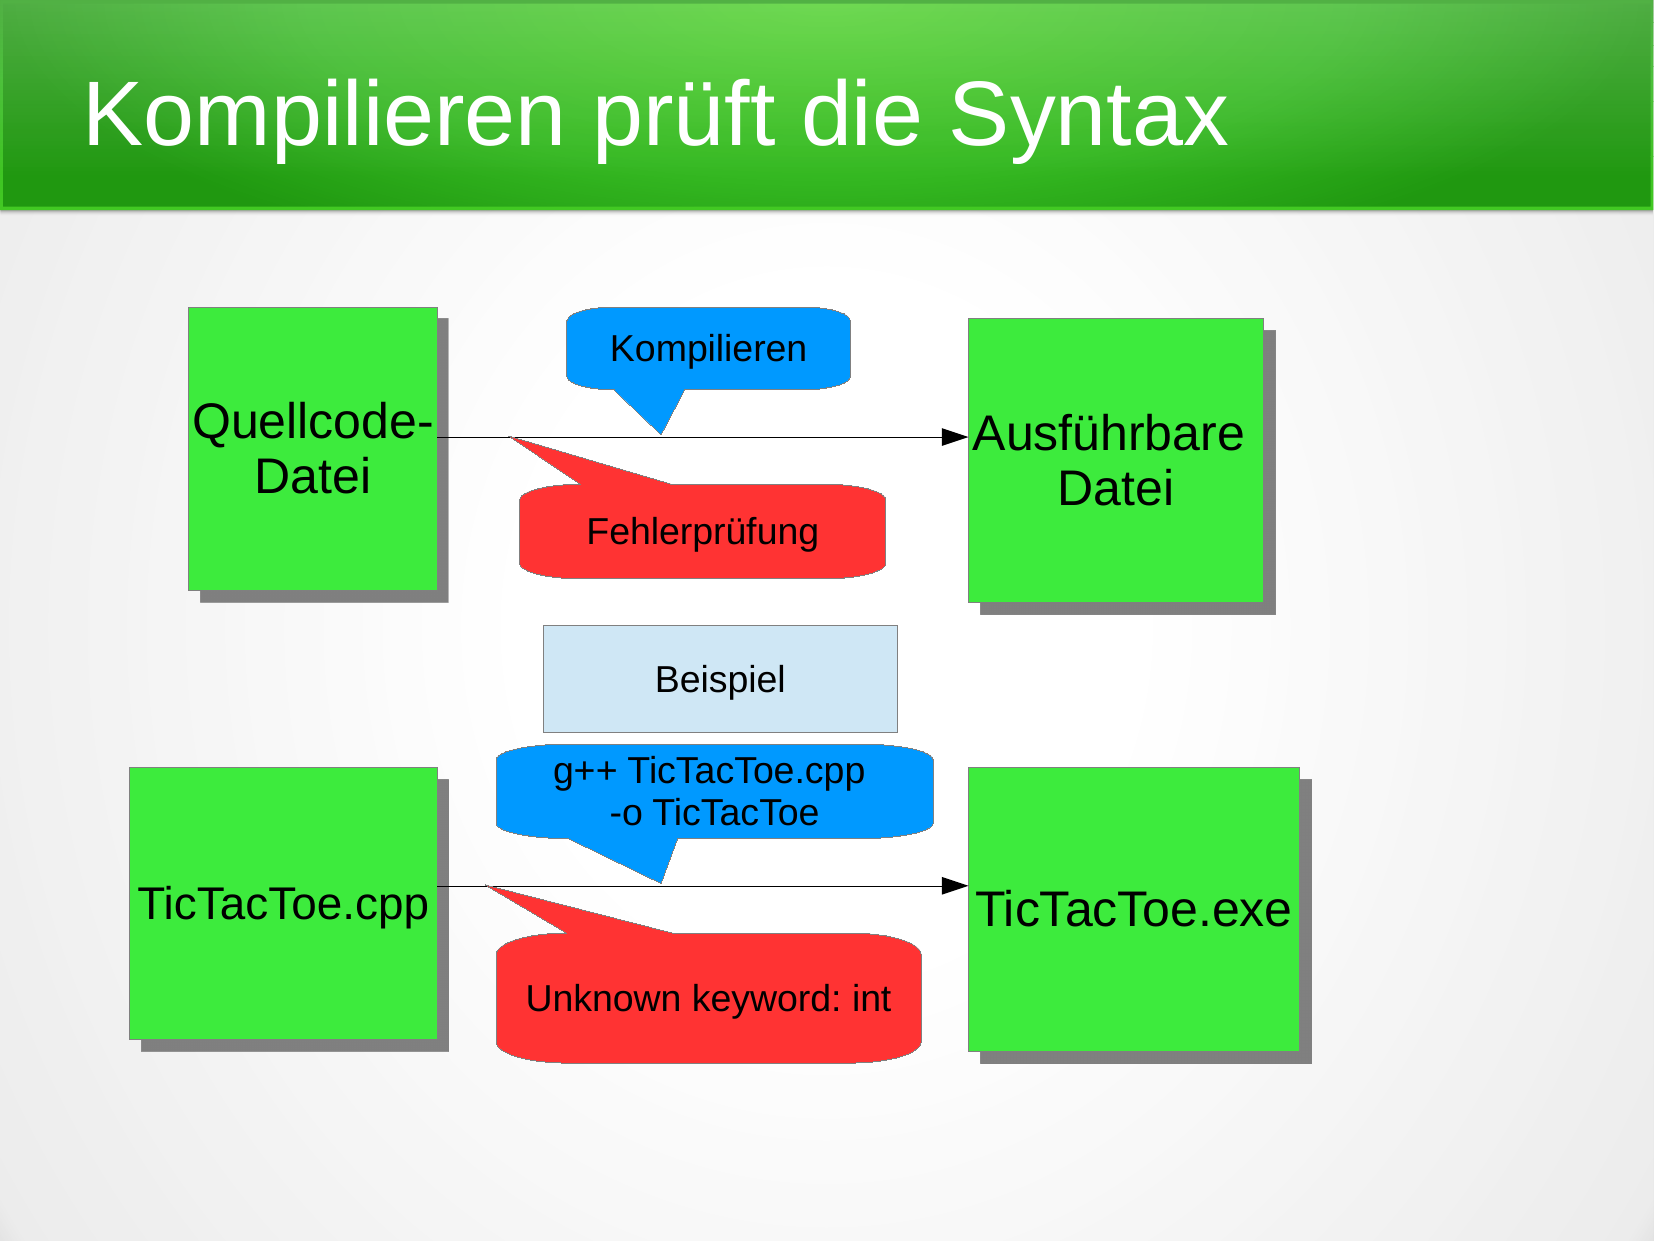

# Kompilieren prüft die Syntax
Quellcode-
Datei
Kompilieren
Ausführbare
Datei
Fehlerprüfung
Beispiel
g++ TicTacToe.cpp
-o TicTacToe
TicTacToe.cpp
TicTacToe.exe
Unknown keyword: int